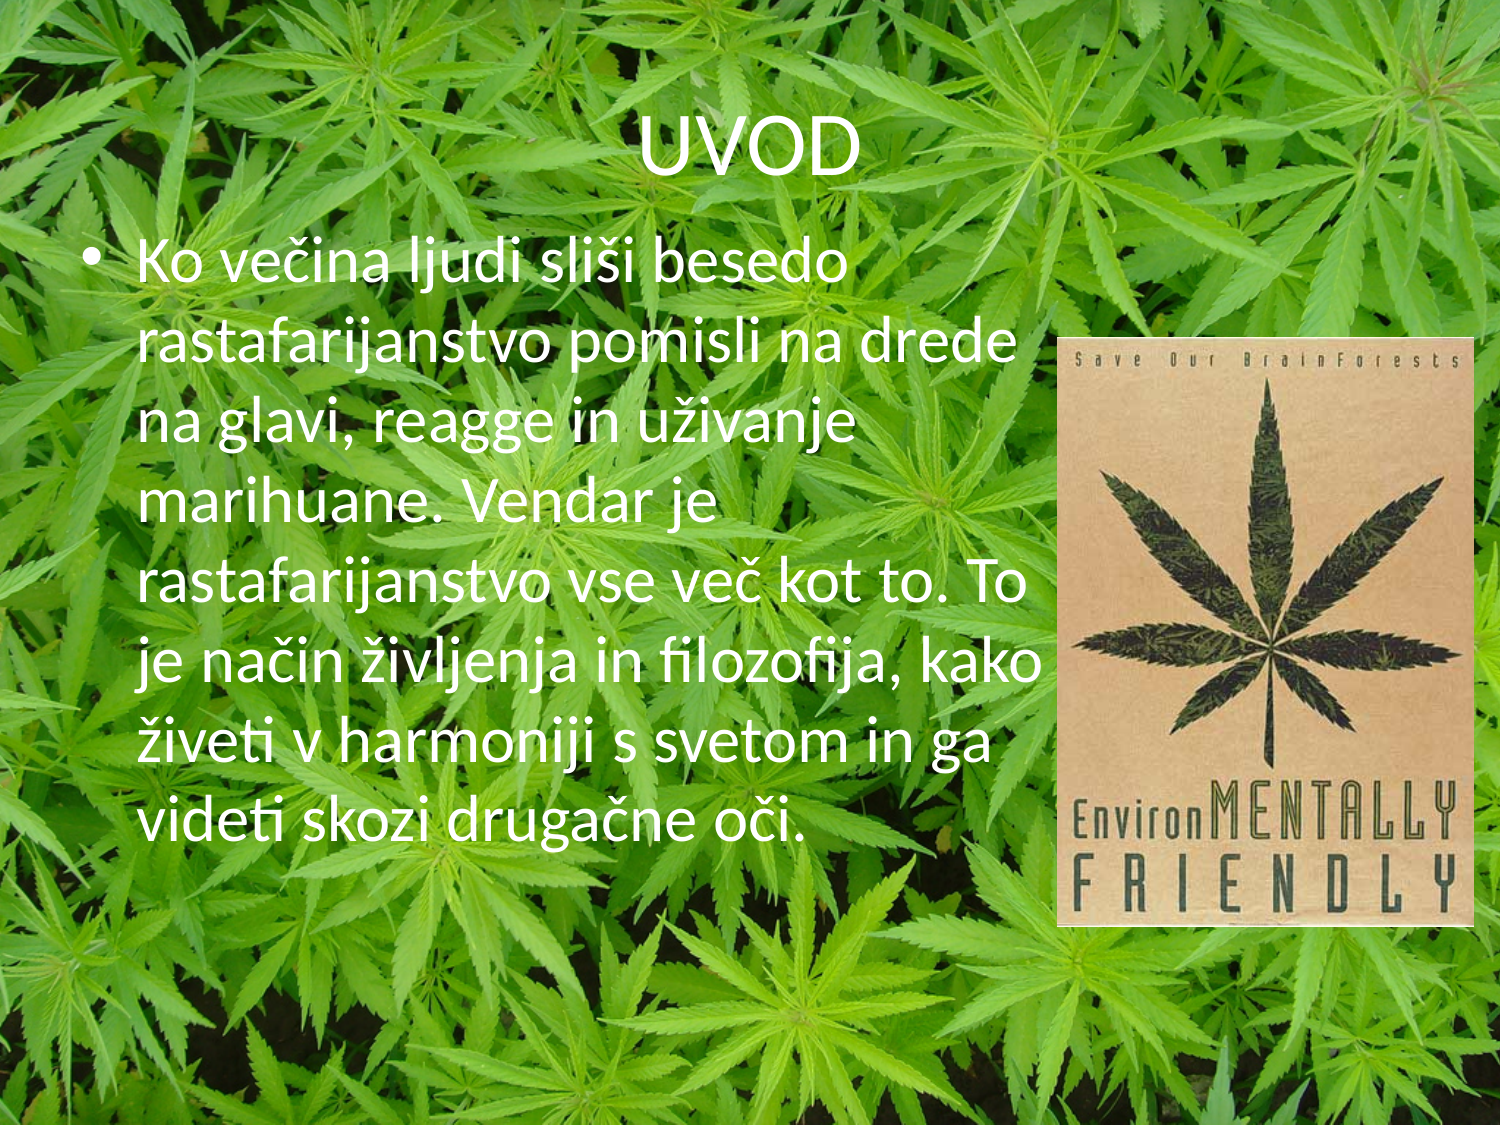

# UVOD
Ko večina ljudi sliši besedo rastafarijanstvo pomisli na drede na glavi, reagge in uživanje marihuane. Vendar je rastafarijanstvo vse več kot to. To je način življenja in filozofija, kako živeti v harmoniji s svetom in ga videti skozi drugačne oči.